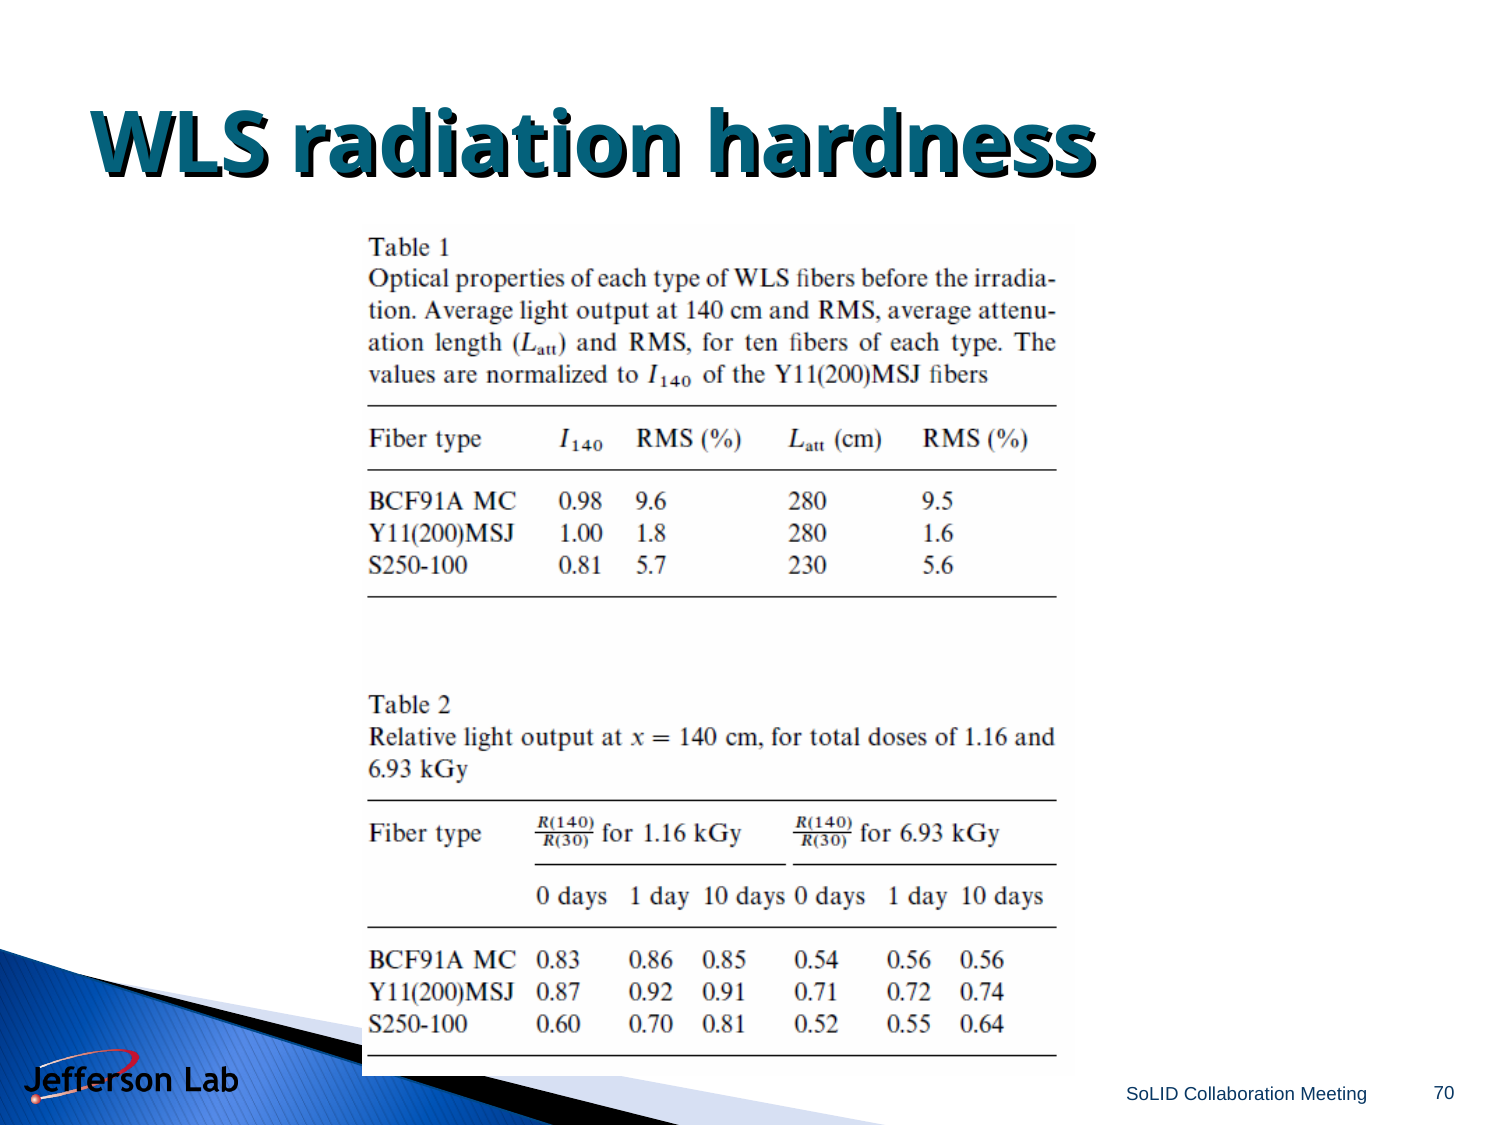

# WLS radiation hardness
SoLID Collaboration Meeting